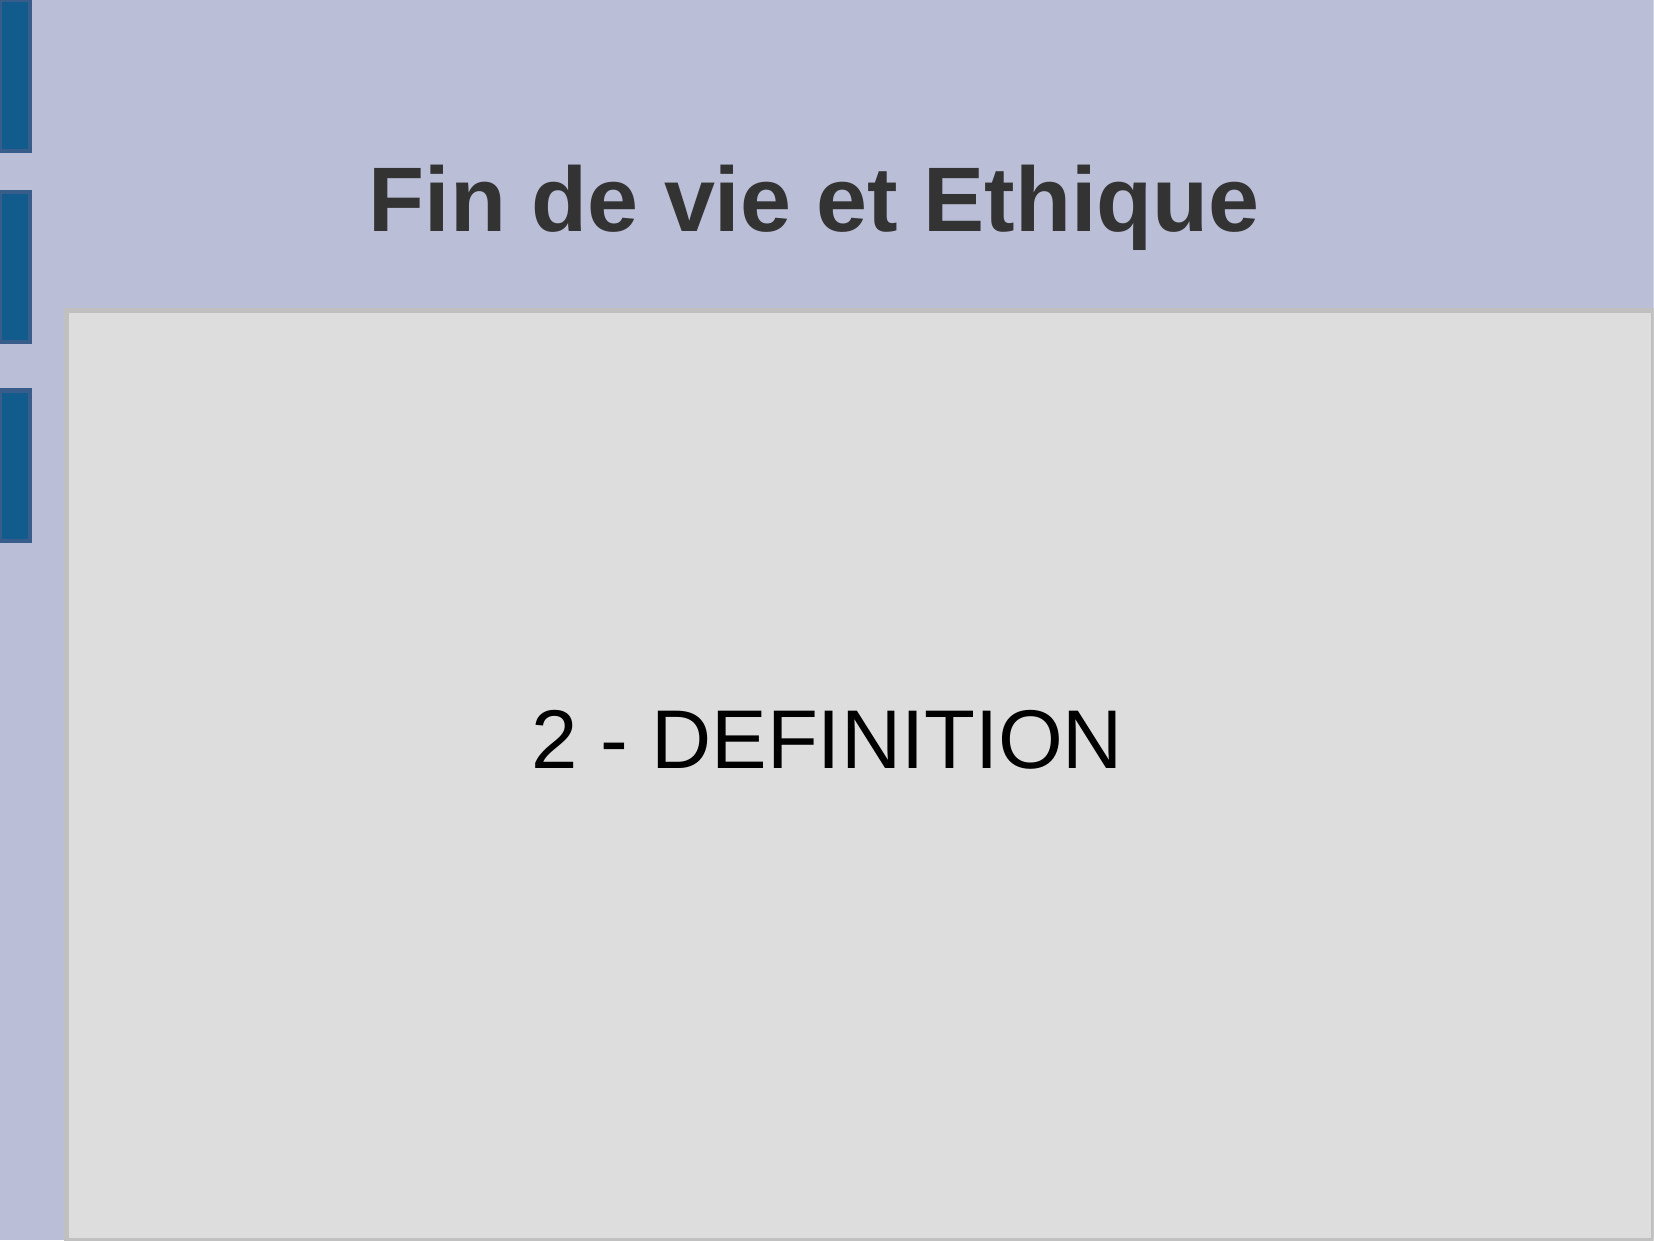

# Fin de vie et Ethique
2 - DEFINITION